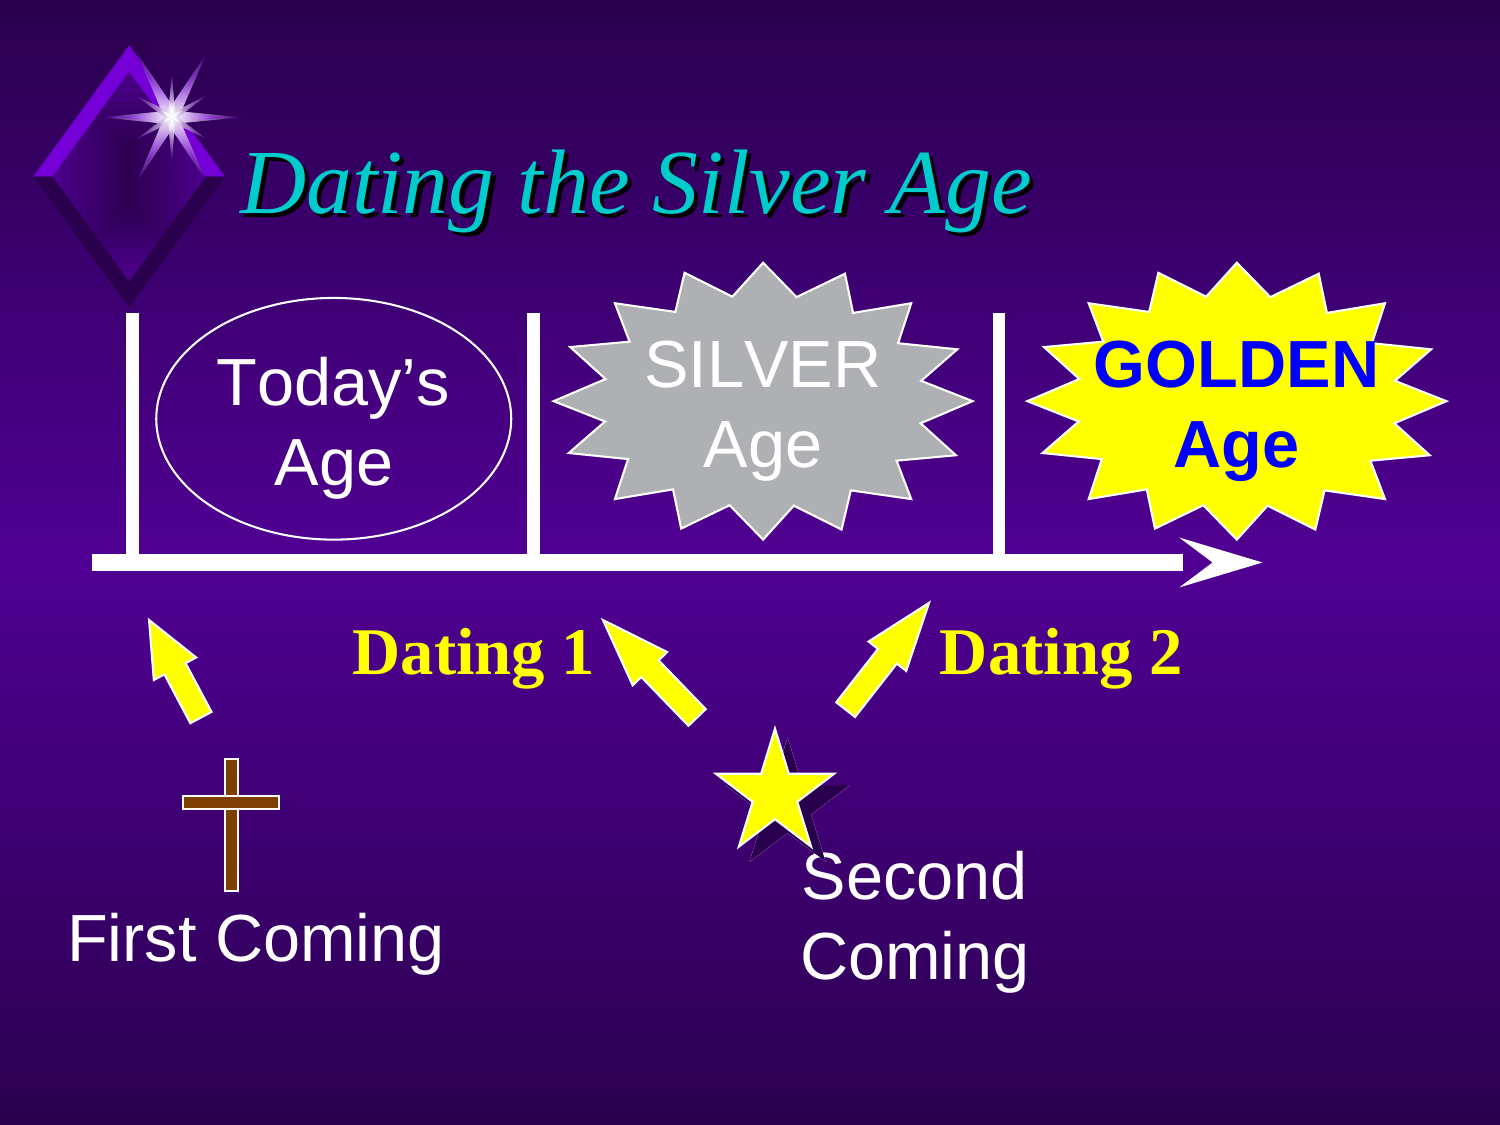

# Dating the Silver Age
SILVER
Age
GOLDEN
Age
Today’s
Age
Dating 2
Dating 1
Second Coming
First Coming